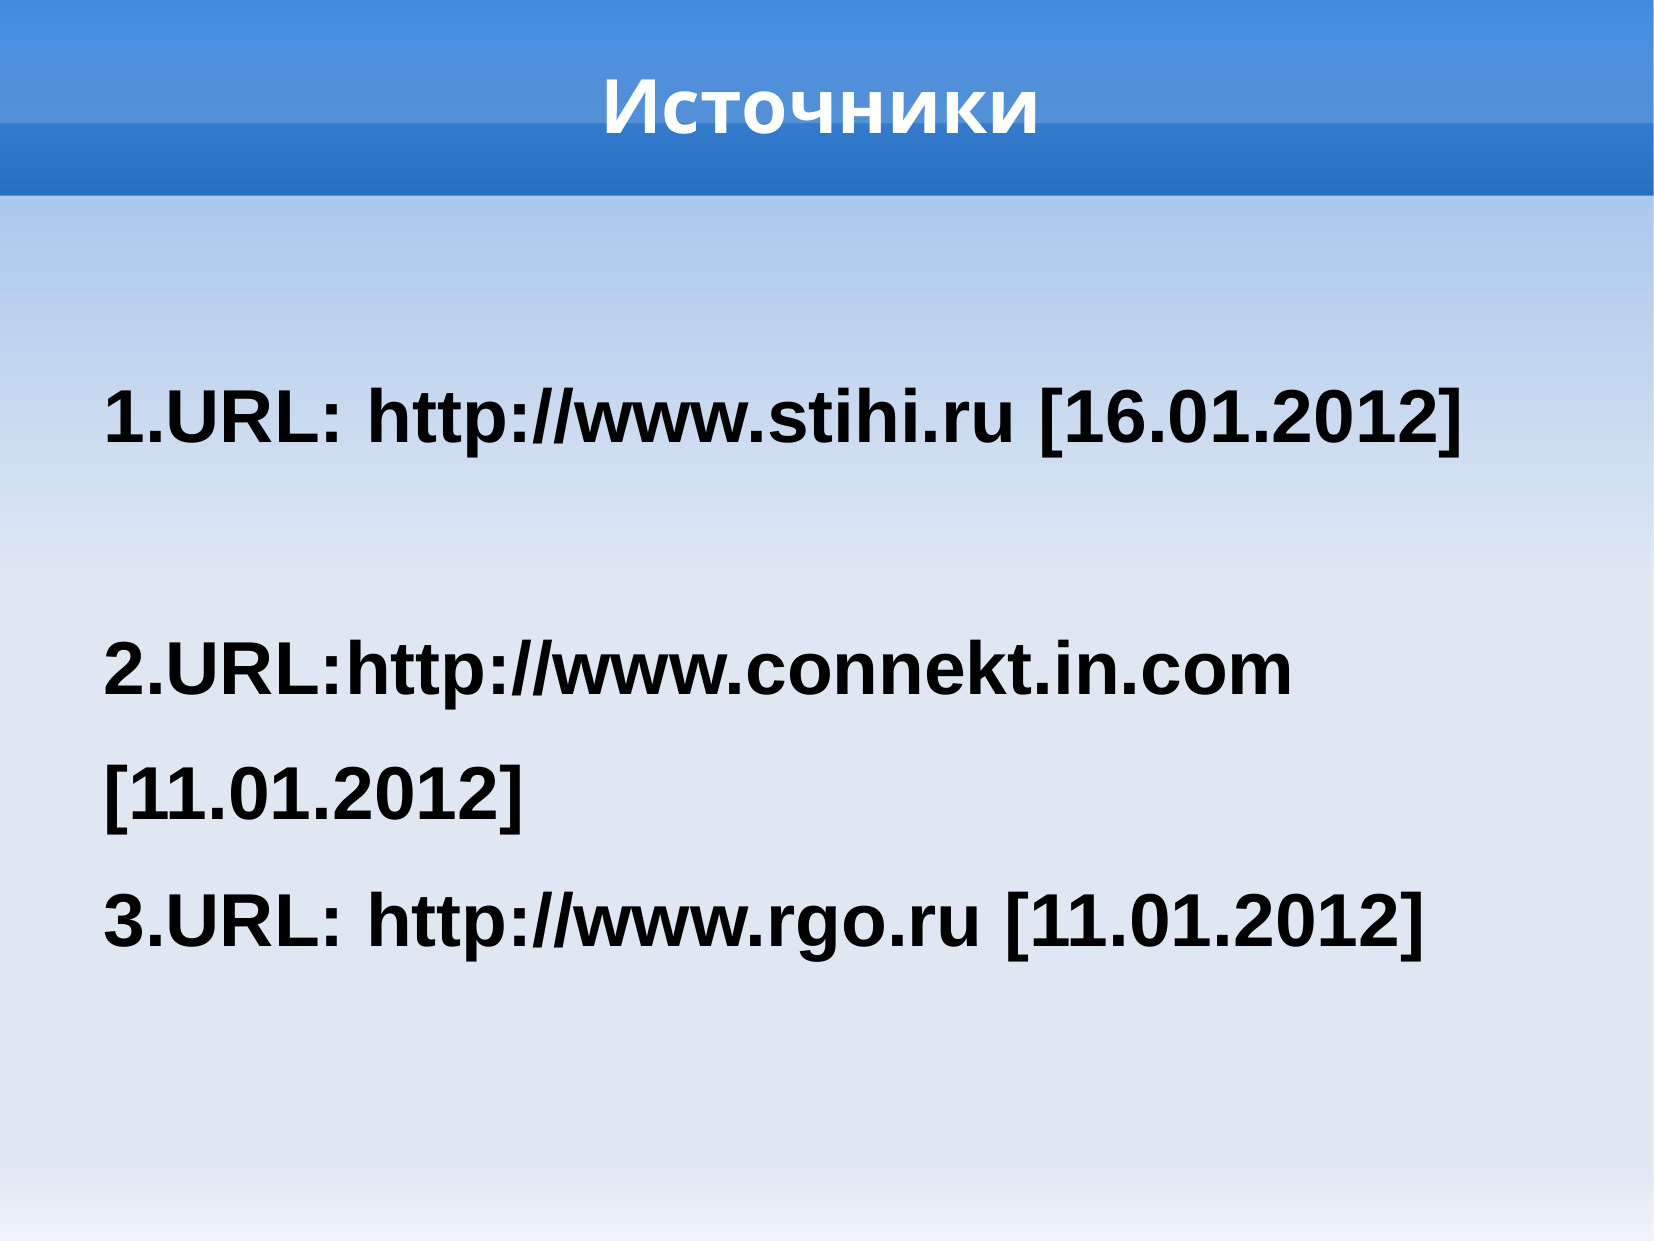

# Источники
URL: http://www.stihi.ru [16.01.2012]
URL:http://www.connekt.in.com [11.01.2012]
URL: http://www.rgo.ru [11.01.2012]